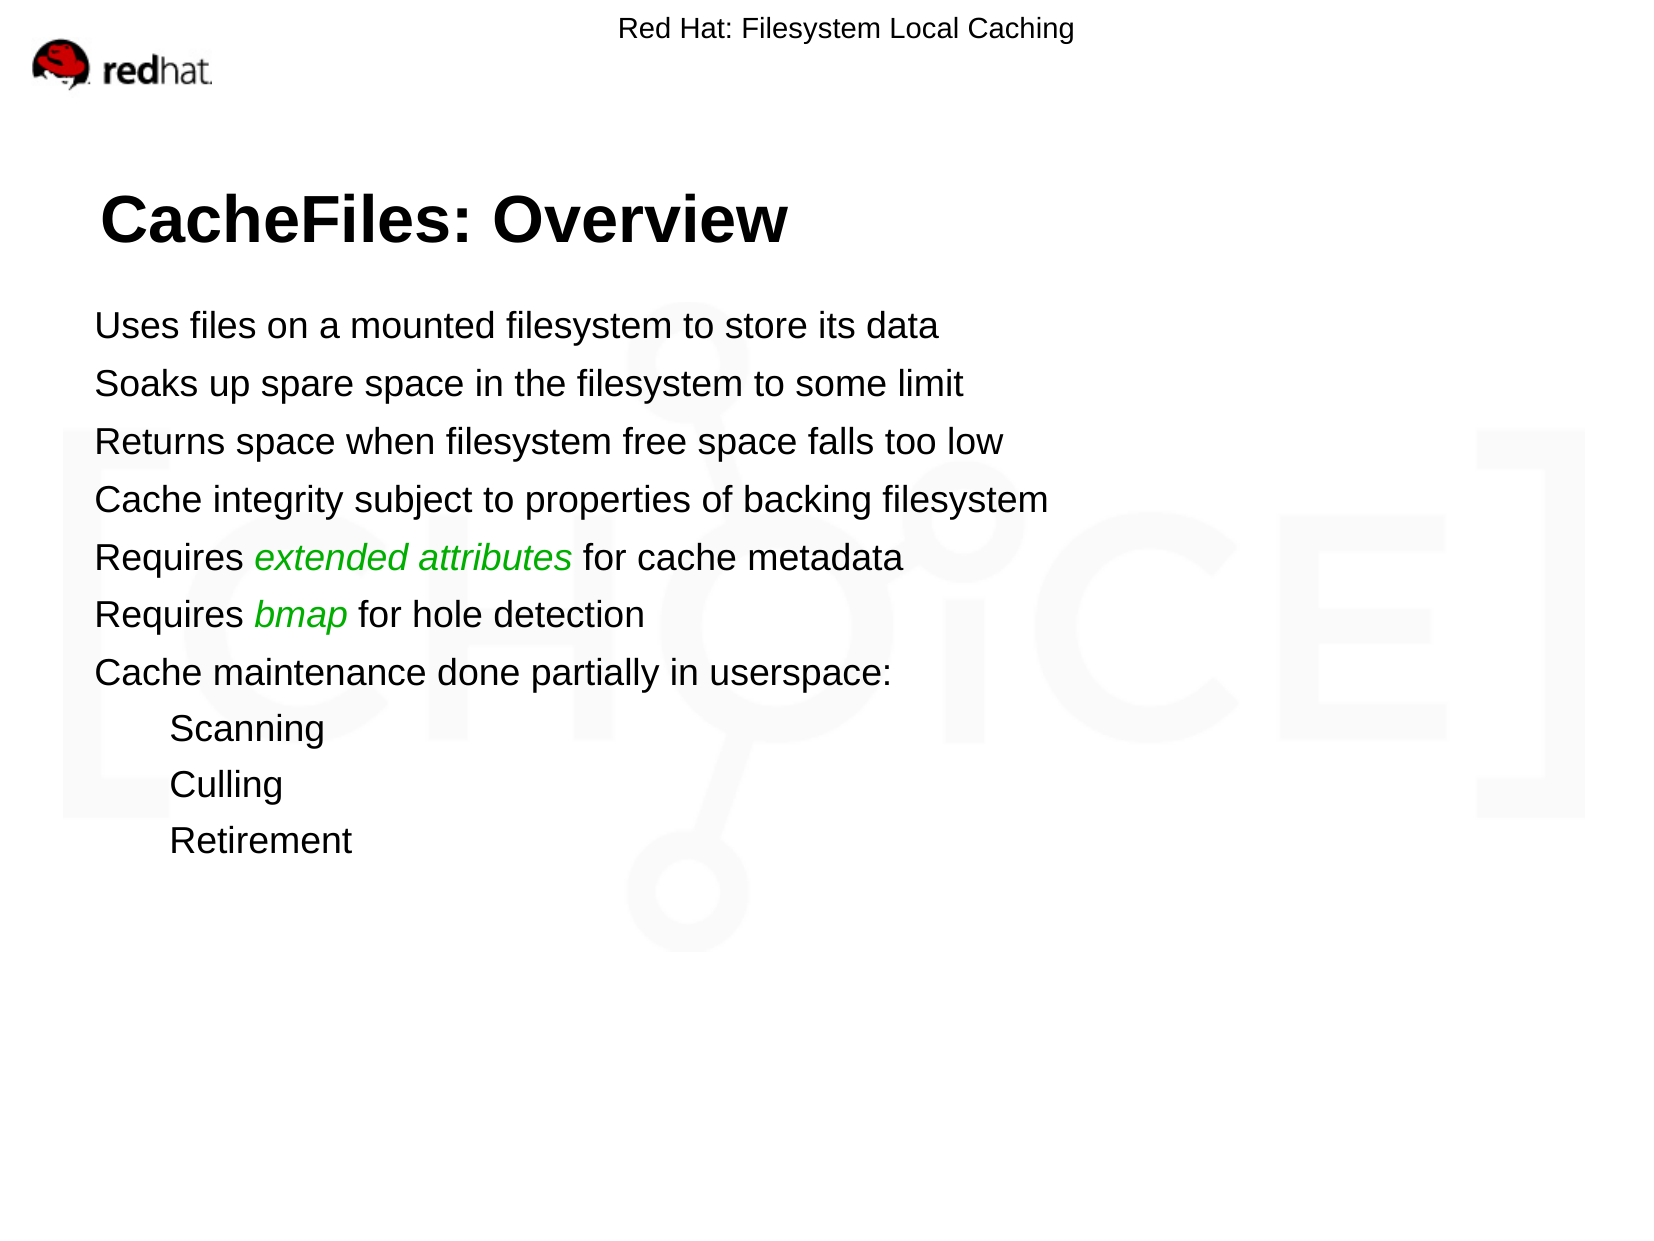

# CacheFiles: Overview
Uses files on a mounted filesystem to store its data
Soaks up spare space in the filesystem to some limit
Returns space when filesystem free space falls too low
Cache integrity subject to properties of backing filesystem
Requires extended attributes for cache metadata
Requires bmap for hole detection
Cache maintenance done partially in userspace:
Scanning
Culling
Retirement